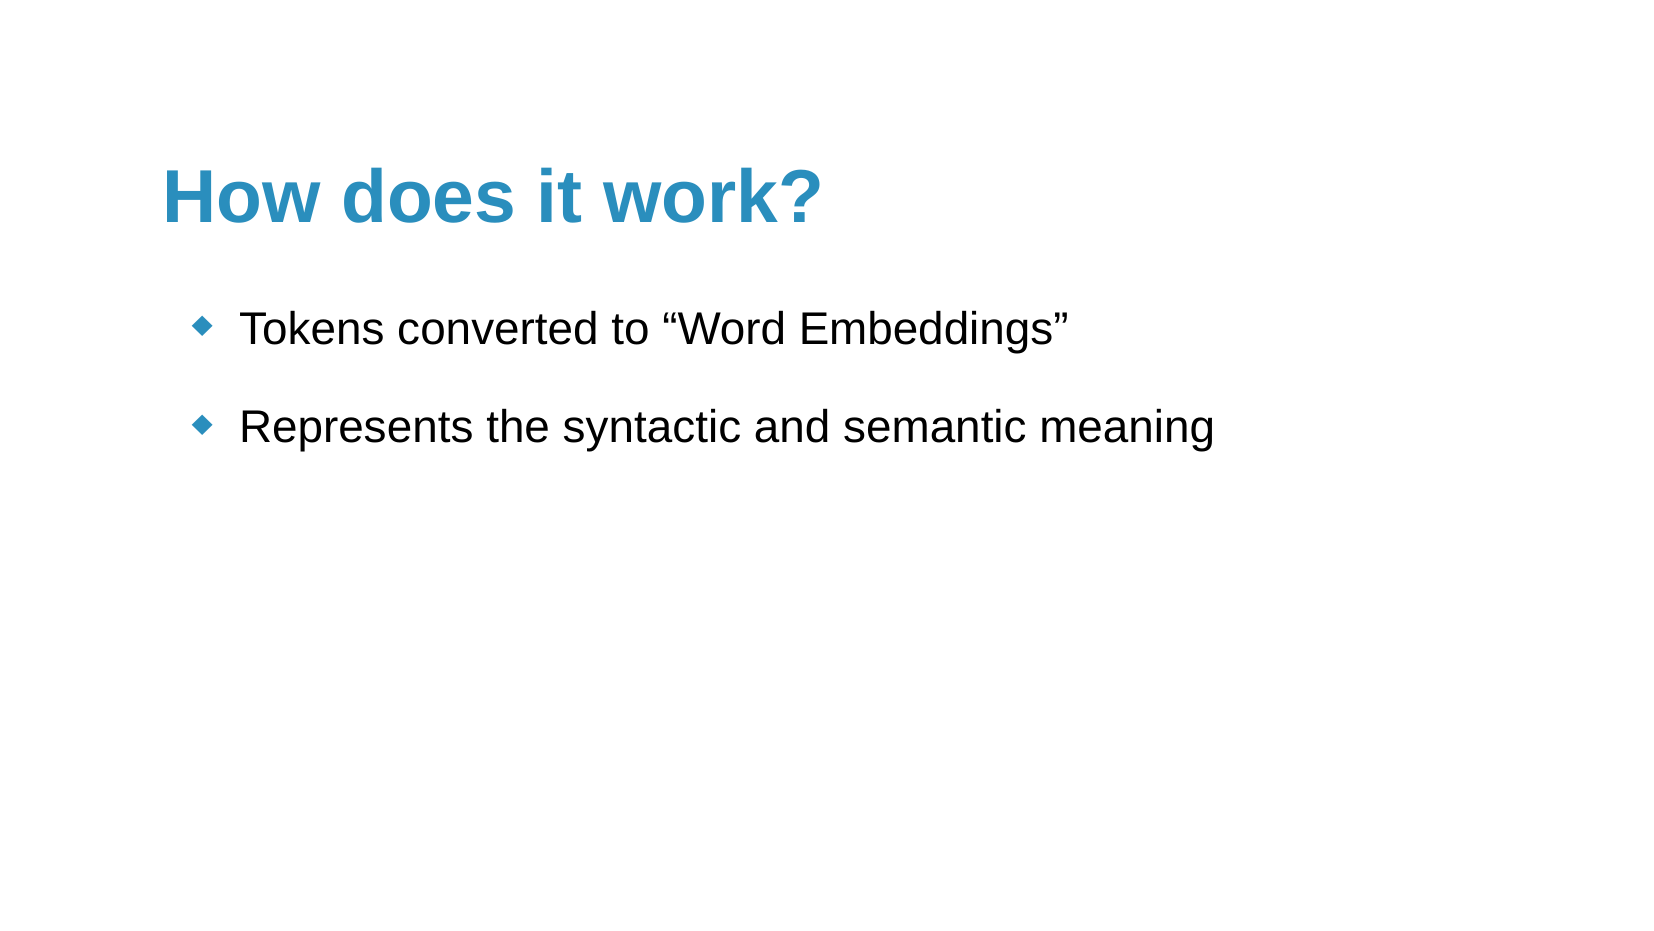

How does it work?
Tokens converted to “Word Embeddings”
Represents the syntactic and semantic meaning